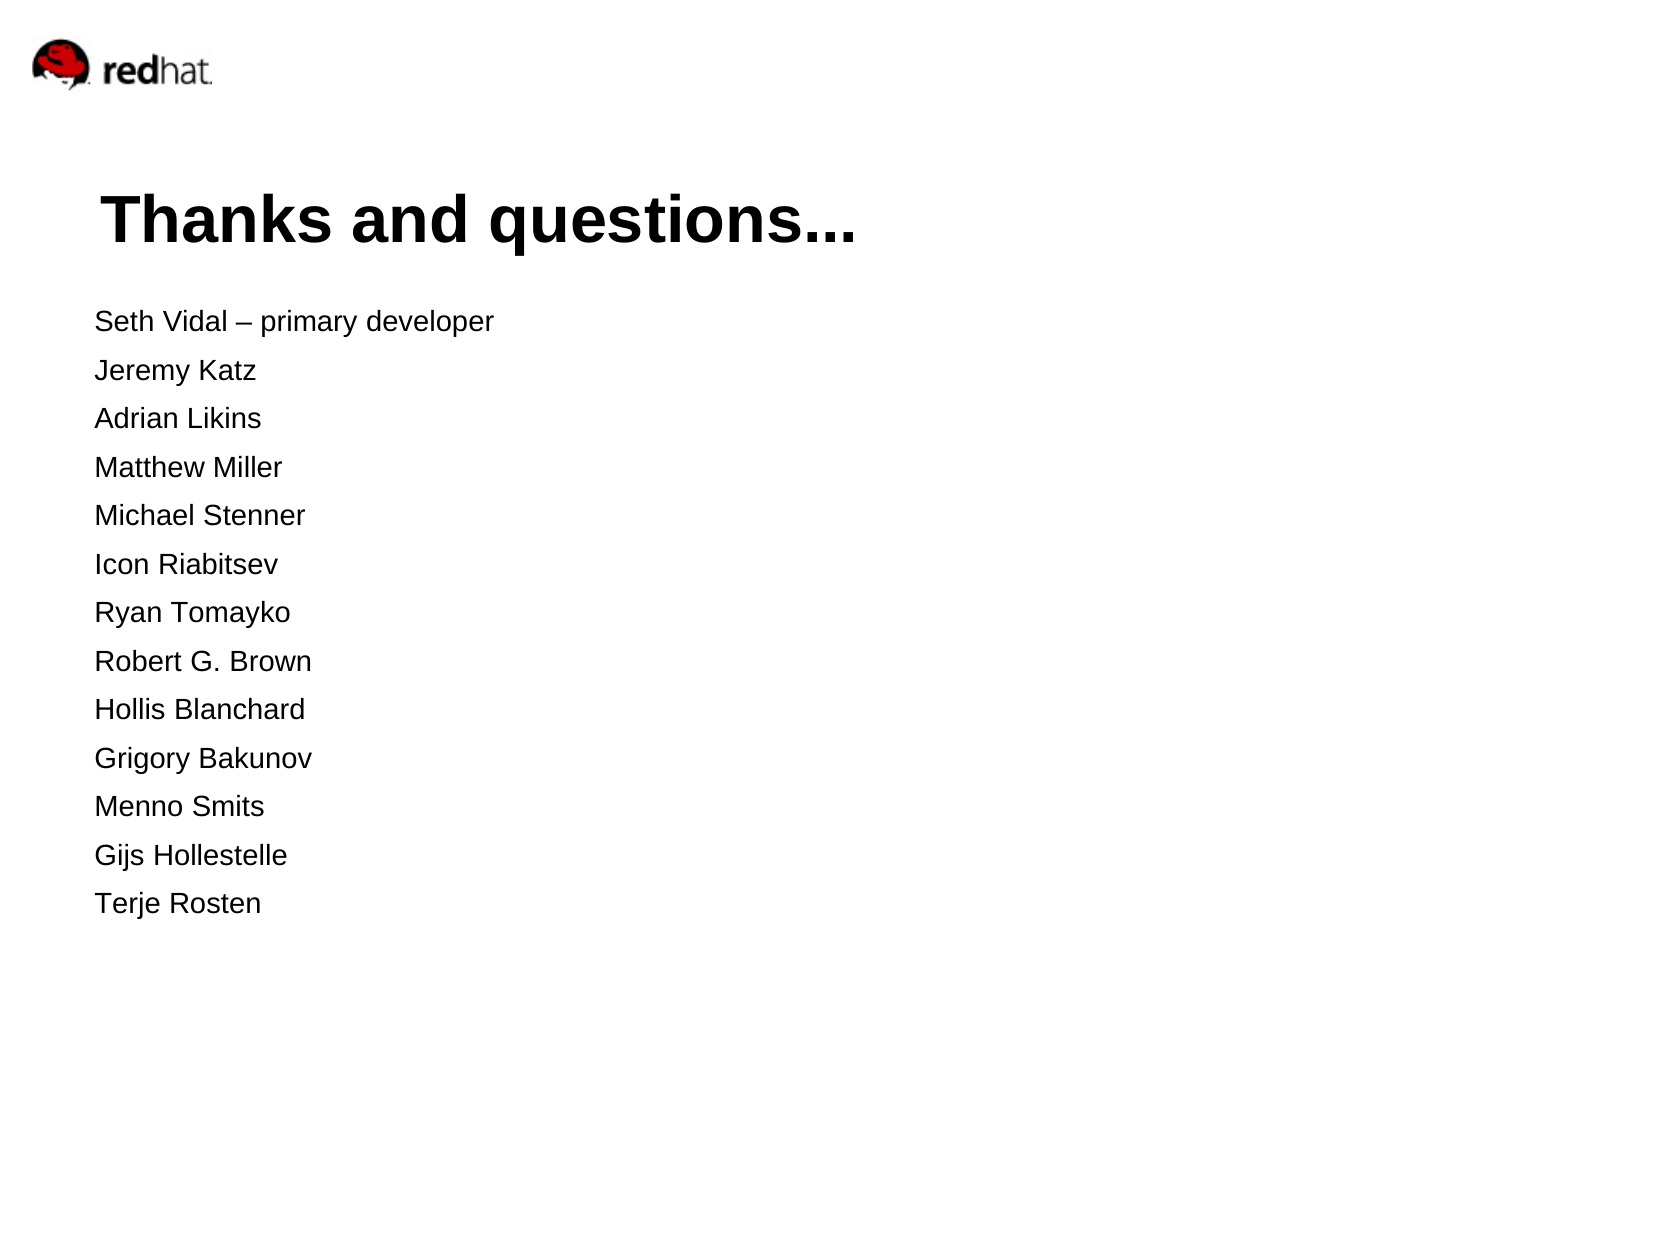

# Thanks and questions...
Seth Vidal – primary developer
Jeremy Katz
Adrian Likins
Matthew Miller
Michael Stenner
Icon Riabitsev
Ryan Tomayko
Robert G. Brown
Hollis Blanchard
Grigory Bakunov
Menno Smits
Gijs Hollestelle
Terje Rosten